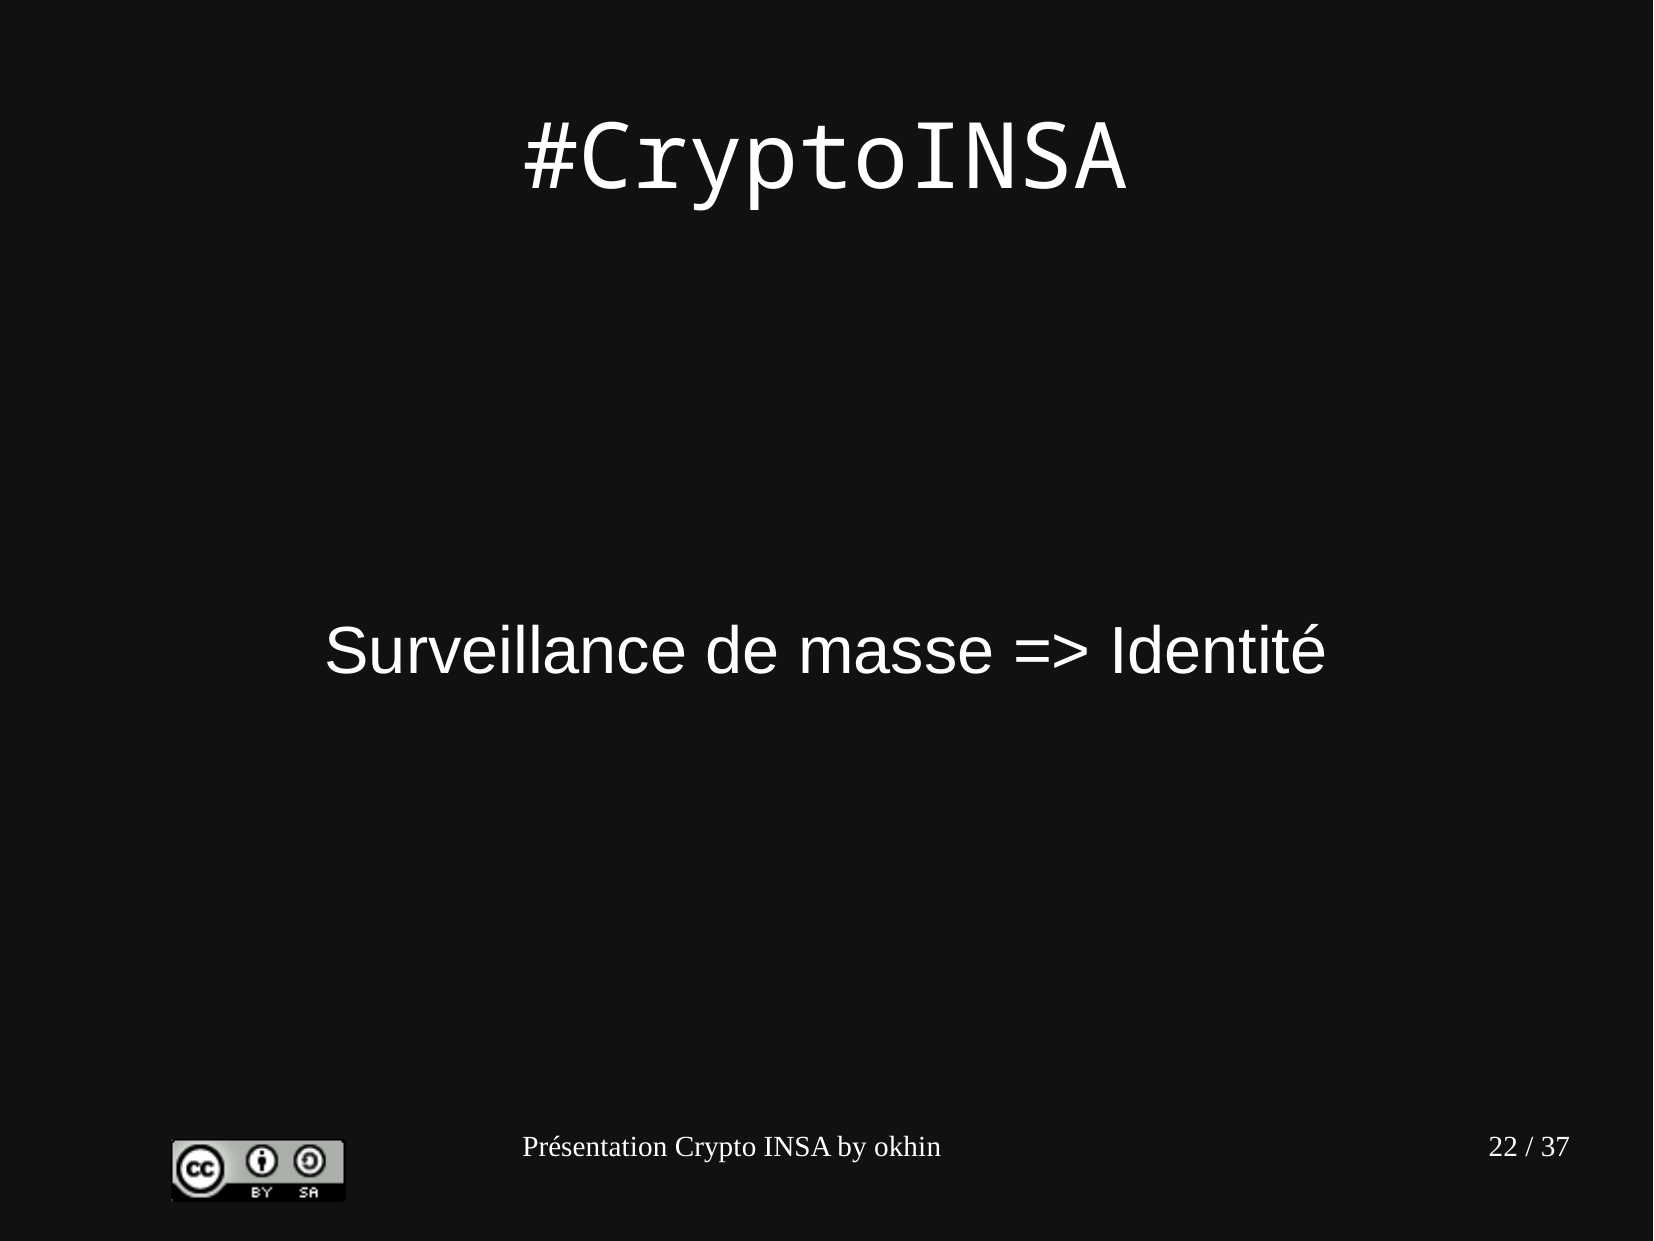

# #CryptoINSA
Surveillance de masse => Identité
Présentation Crypto INSA by okhin
22